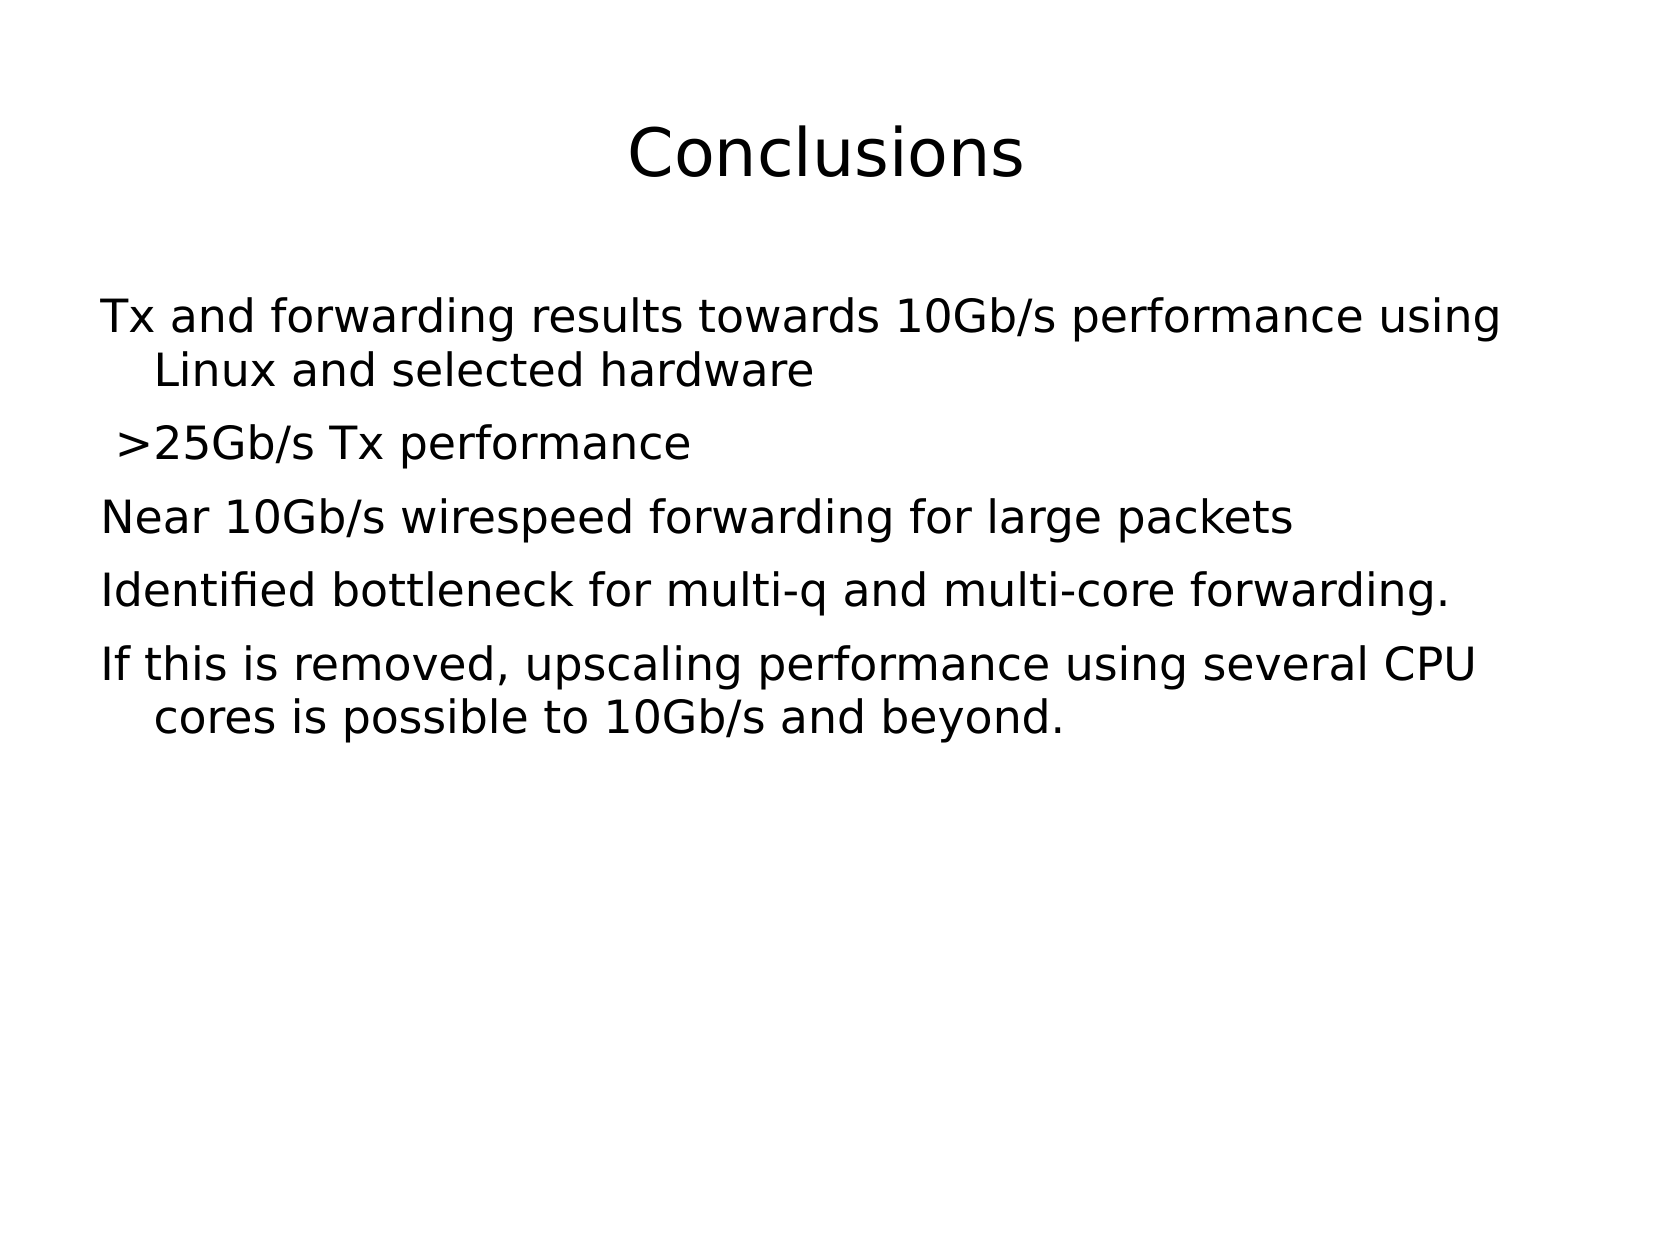

# Conclusions
Tx and forwarding results towards 10Gb/s performance using Linux and selected hardware
 >25Gb/s Tx performance
Near 10Gb/s wirespeed forwarding for large packets
Identified bottleneck for multi-q and multi-core forwarding.
If this is removed, upscaling performance using several CPU cores is possible to 10Gb/s and beyond.